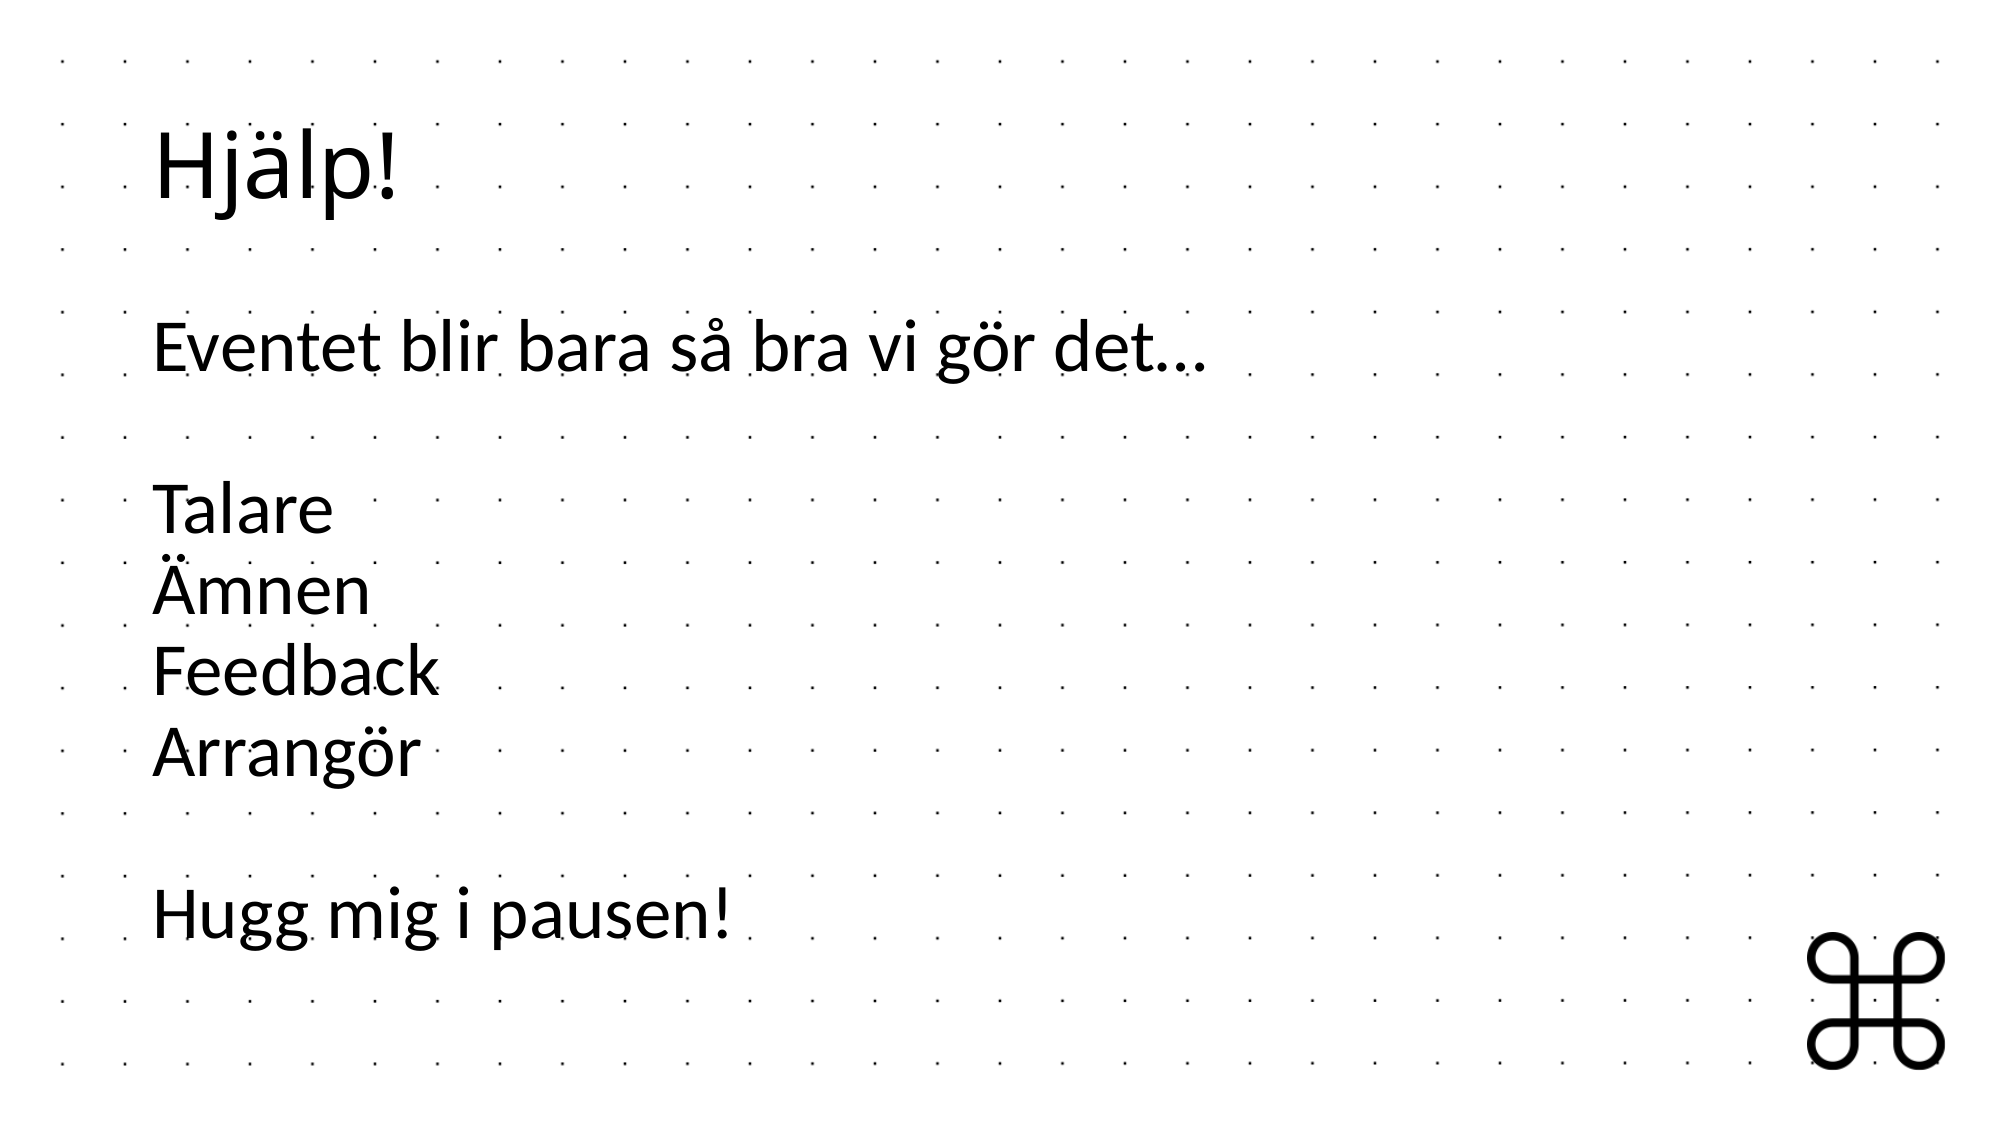

Hjälp!
Eventet blir bara så bra vi gör det…
Talare
Ämnen
Feedback
Arrangör
Hugg mig i pausen!